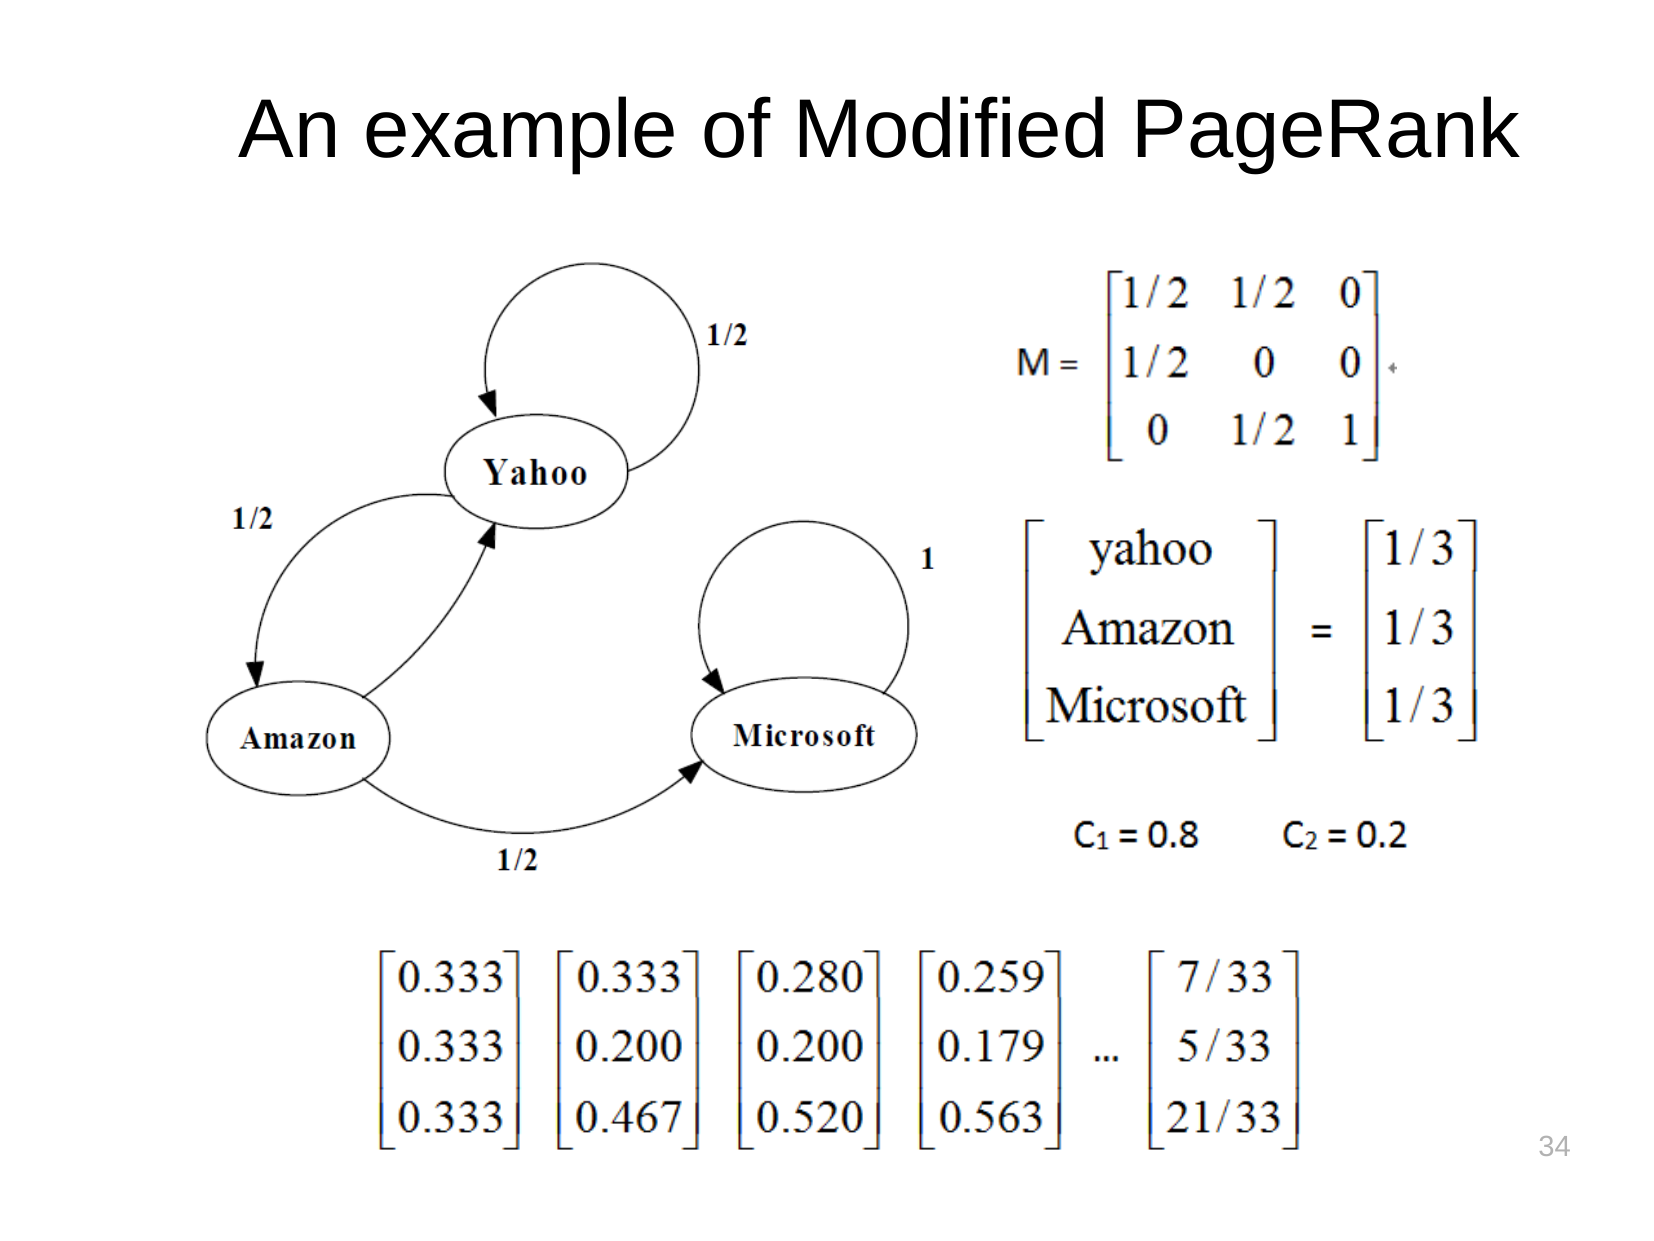

# An example of Modified PageRank
34